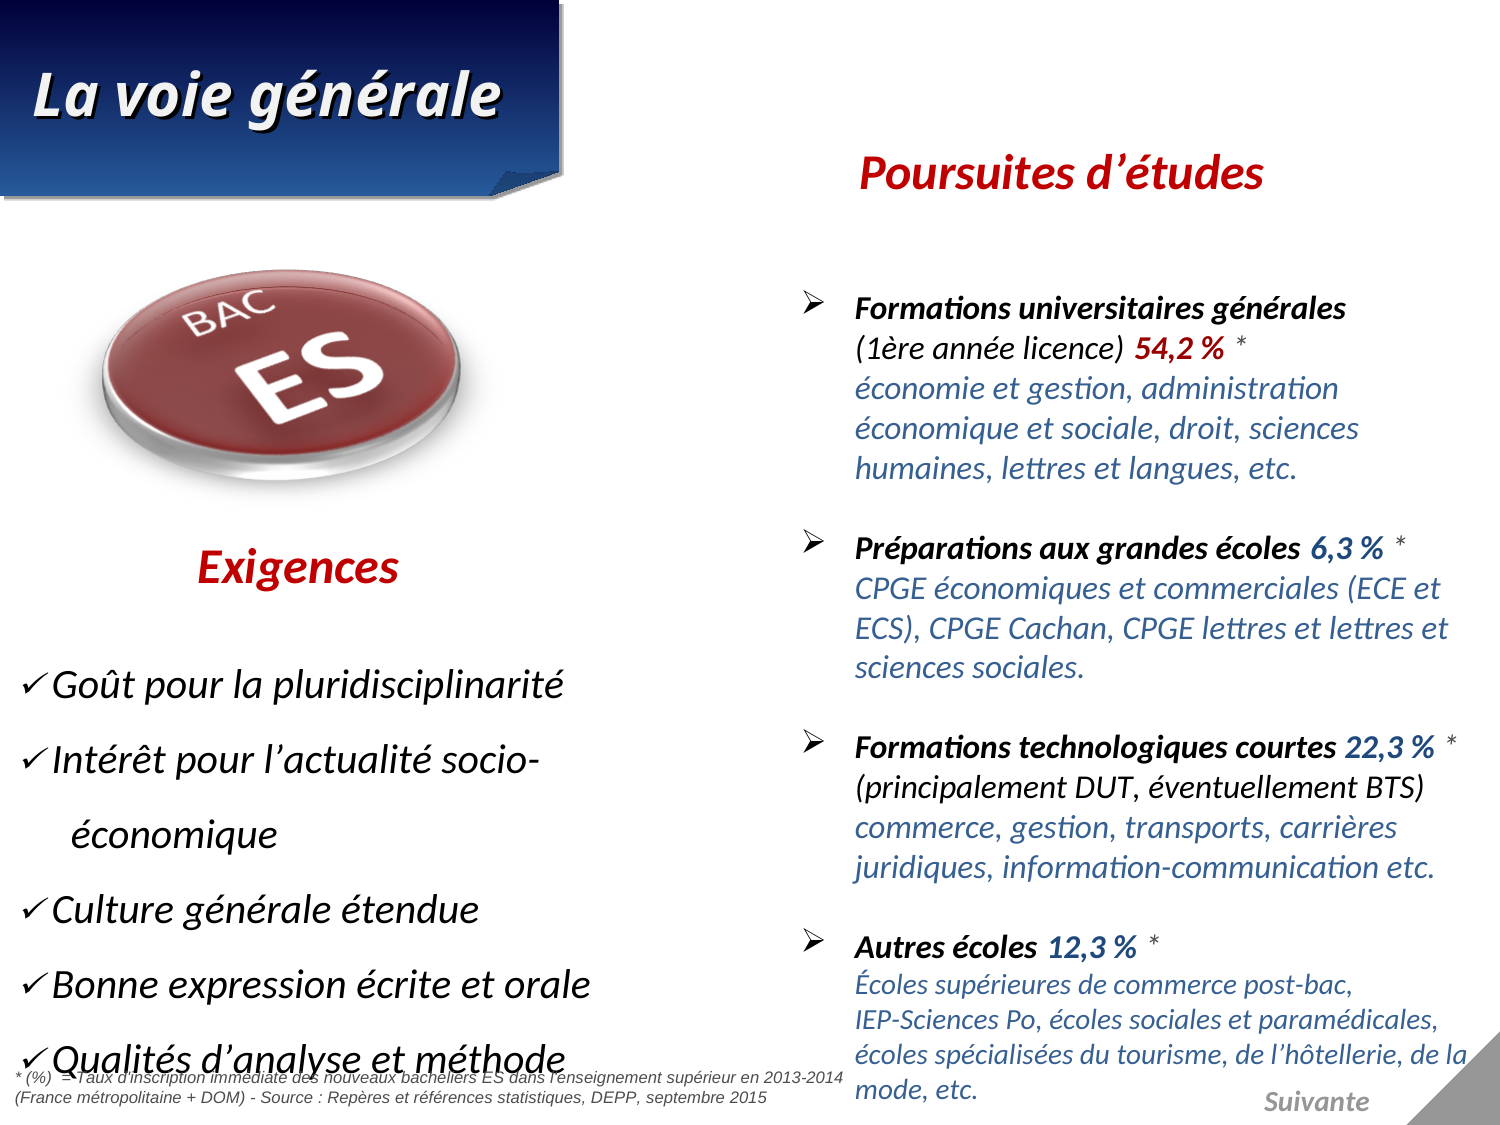

La voie générale
Poursuites d’études
Formations universitaires générales
(1ère année licence) 54,2 % *
économie et gestion, administration économique et sociale, droit, sciences humaines, lettres et langues, etc.
Préparations aux grandes écoles 6,3 % *
CPGE économiques et commerciales (ECE et ECS), CPGE Cachan, CPGE lettres et lettres et sciences sociales.
Formations technologiques courtes 22,3 % *
(principalement DUT, éventuellement BTS)
commerce, gestion, transports, carrières juridiques, information-communication etc.
Autres écoles 12,3 % *
Écoles supérieures de commerce post-bac,
IEP-Sciences Po, écoles sociales et paramédicales, écoles spécialisées du tourisme, de l’hôtellerie, de la mode, etc.
Exigences
 Goût pour la pluridisciplinarité
 Intérêt pour l’actualité socio-économique
 Culture générale étendue
 Bonne expression écrite et orale
 Qualités d’analyse et méthode
* (%) = Taux d'inscription immédiate des nouveaux bacheliers ES dans l'enseignement supérieur en 2013-2014
(France métropolitaine + DOM) - Source : Repères et références statistiques, DEPP, septembre 2015
Suivante